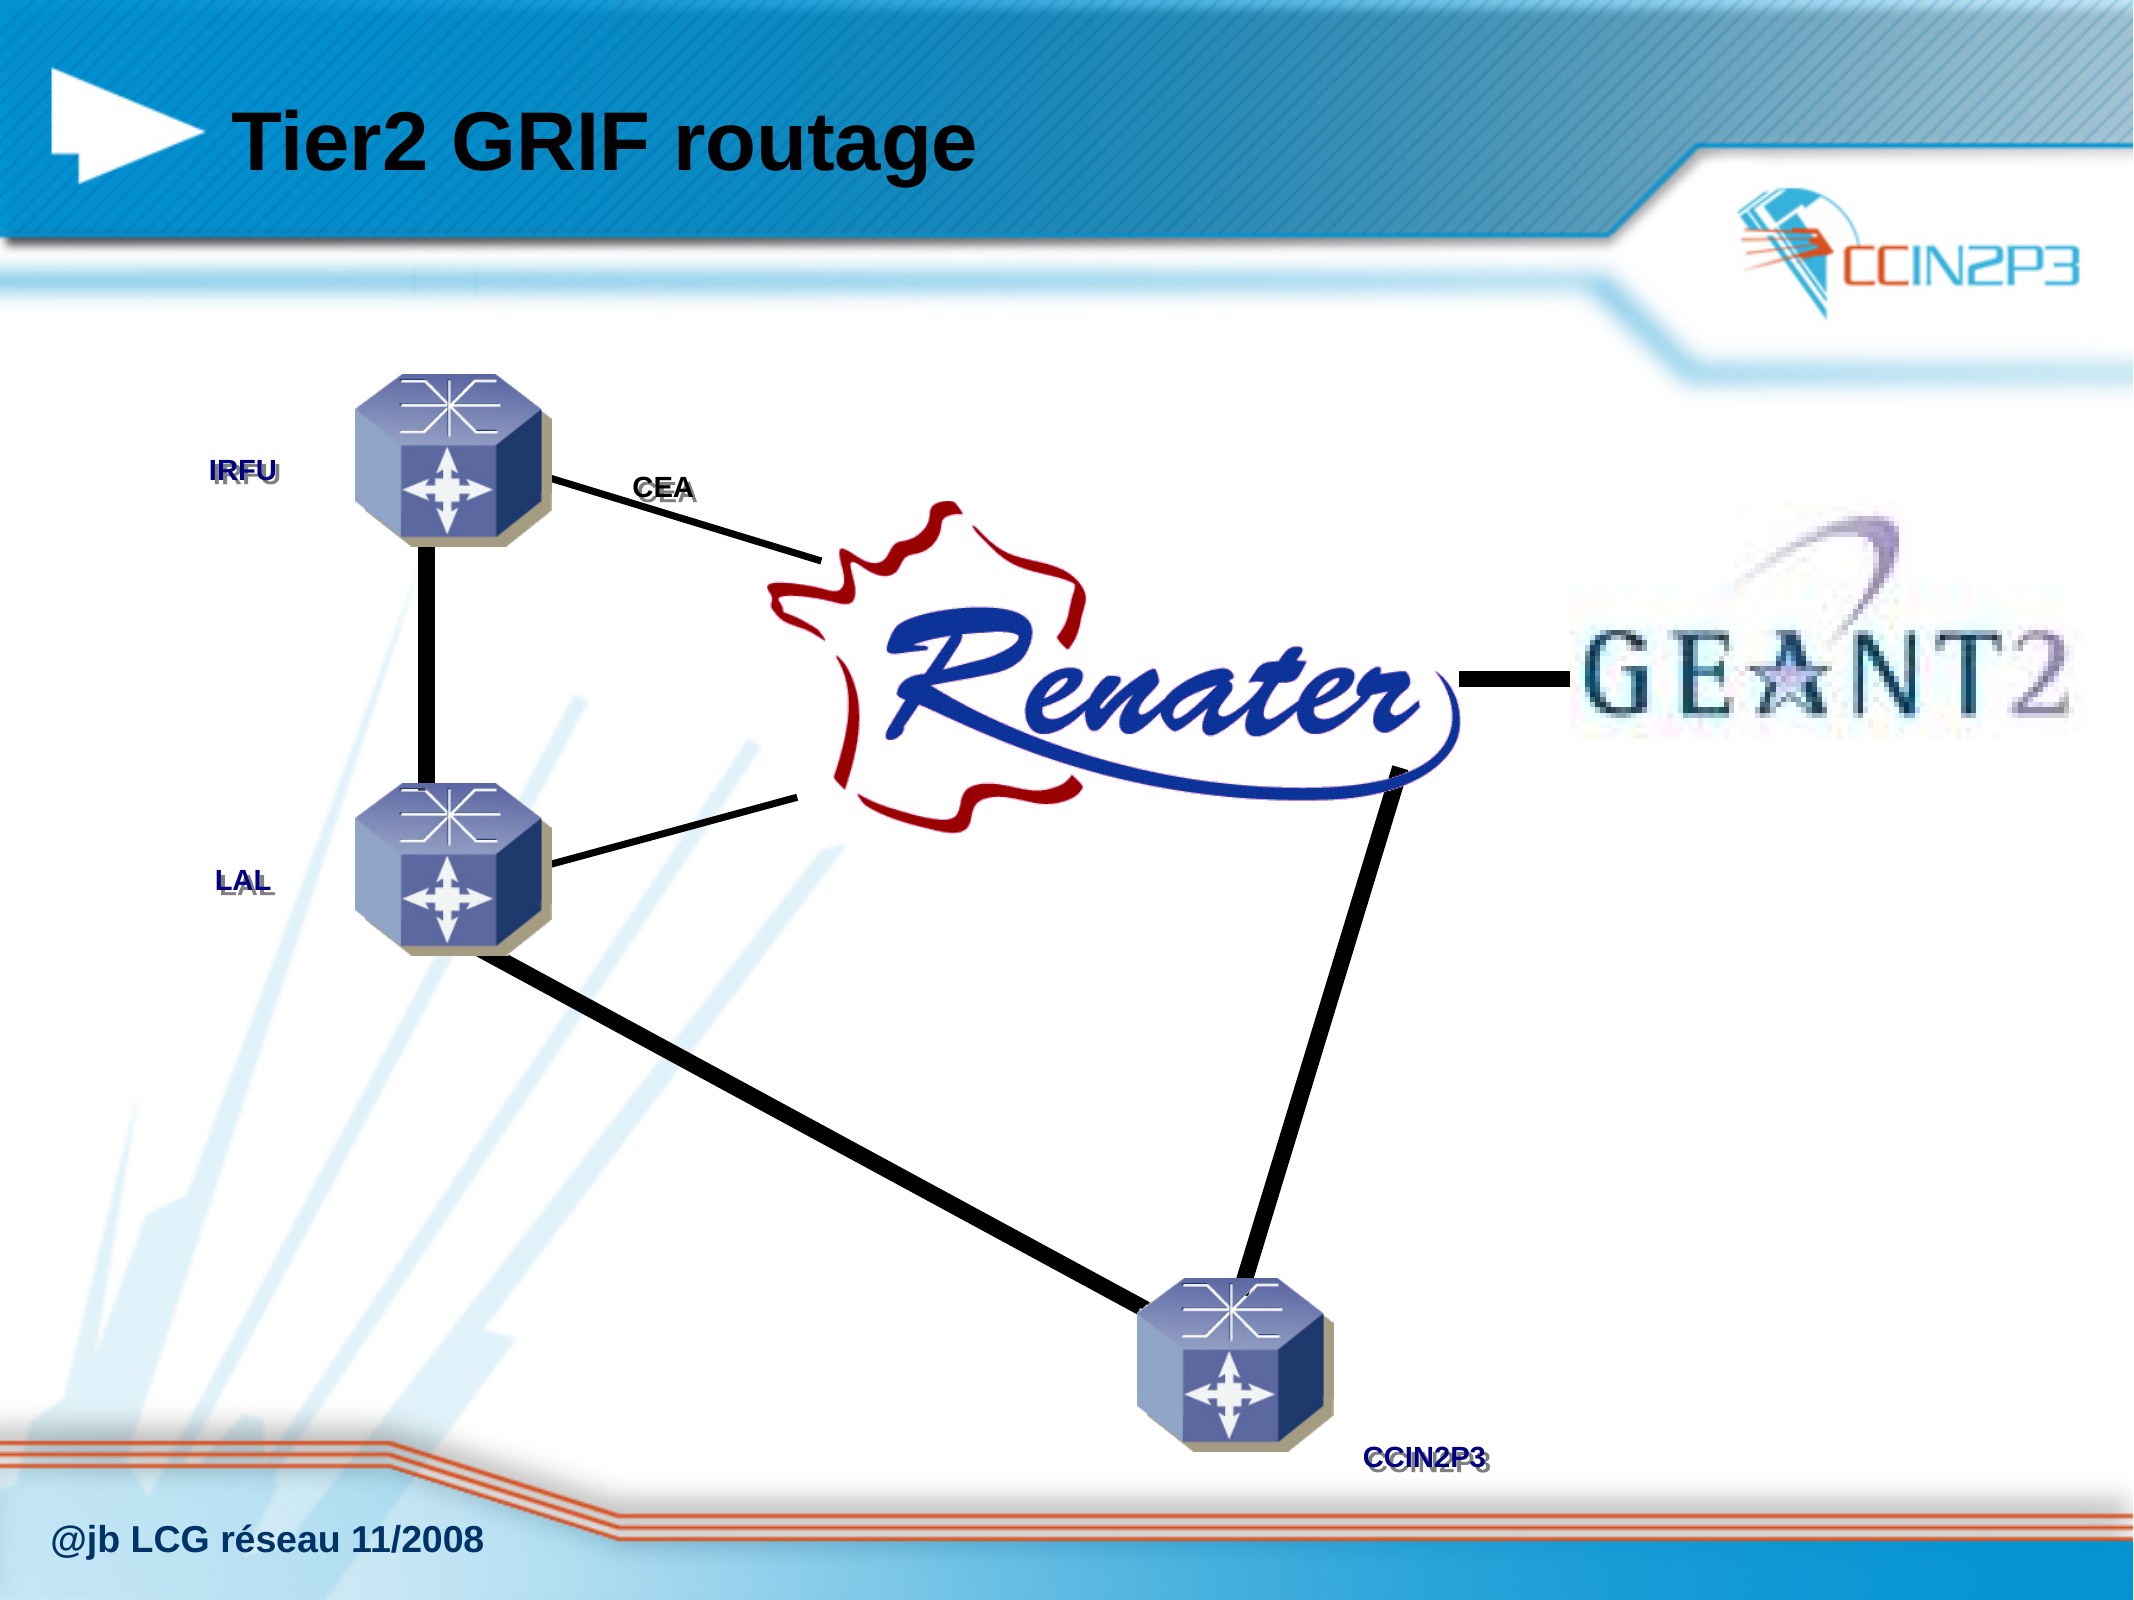

# Tier2 GRIF routage
IRFU
CEA
LAL
CCIN2P3
14
Votre Nom